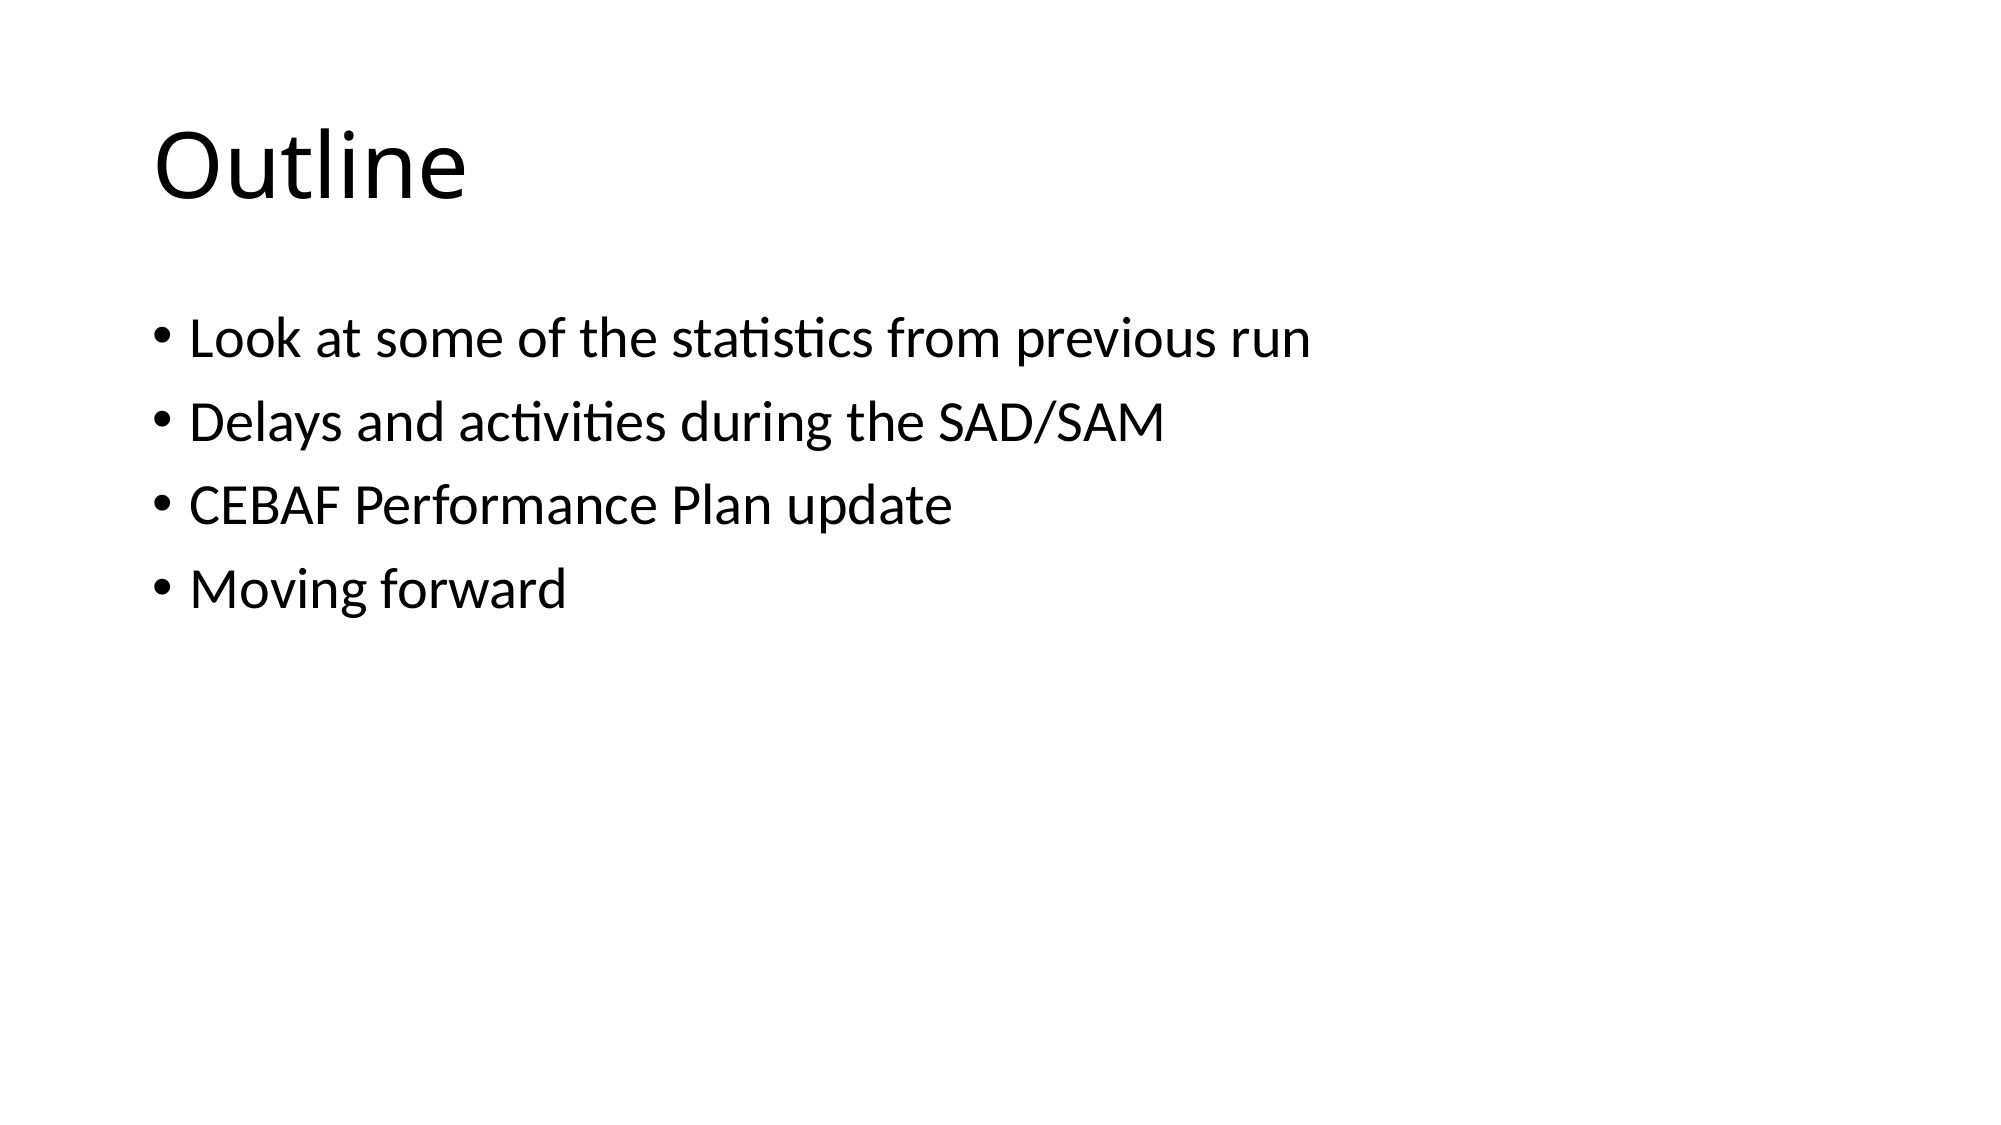

# Outline
Look at some of the statistics from previous run
Delays and activities during the SAD/SAM
CEBAF Performance Plan update
Moving forward